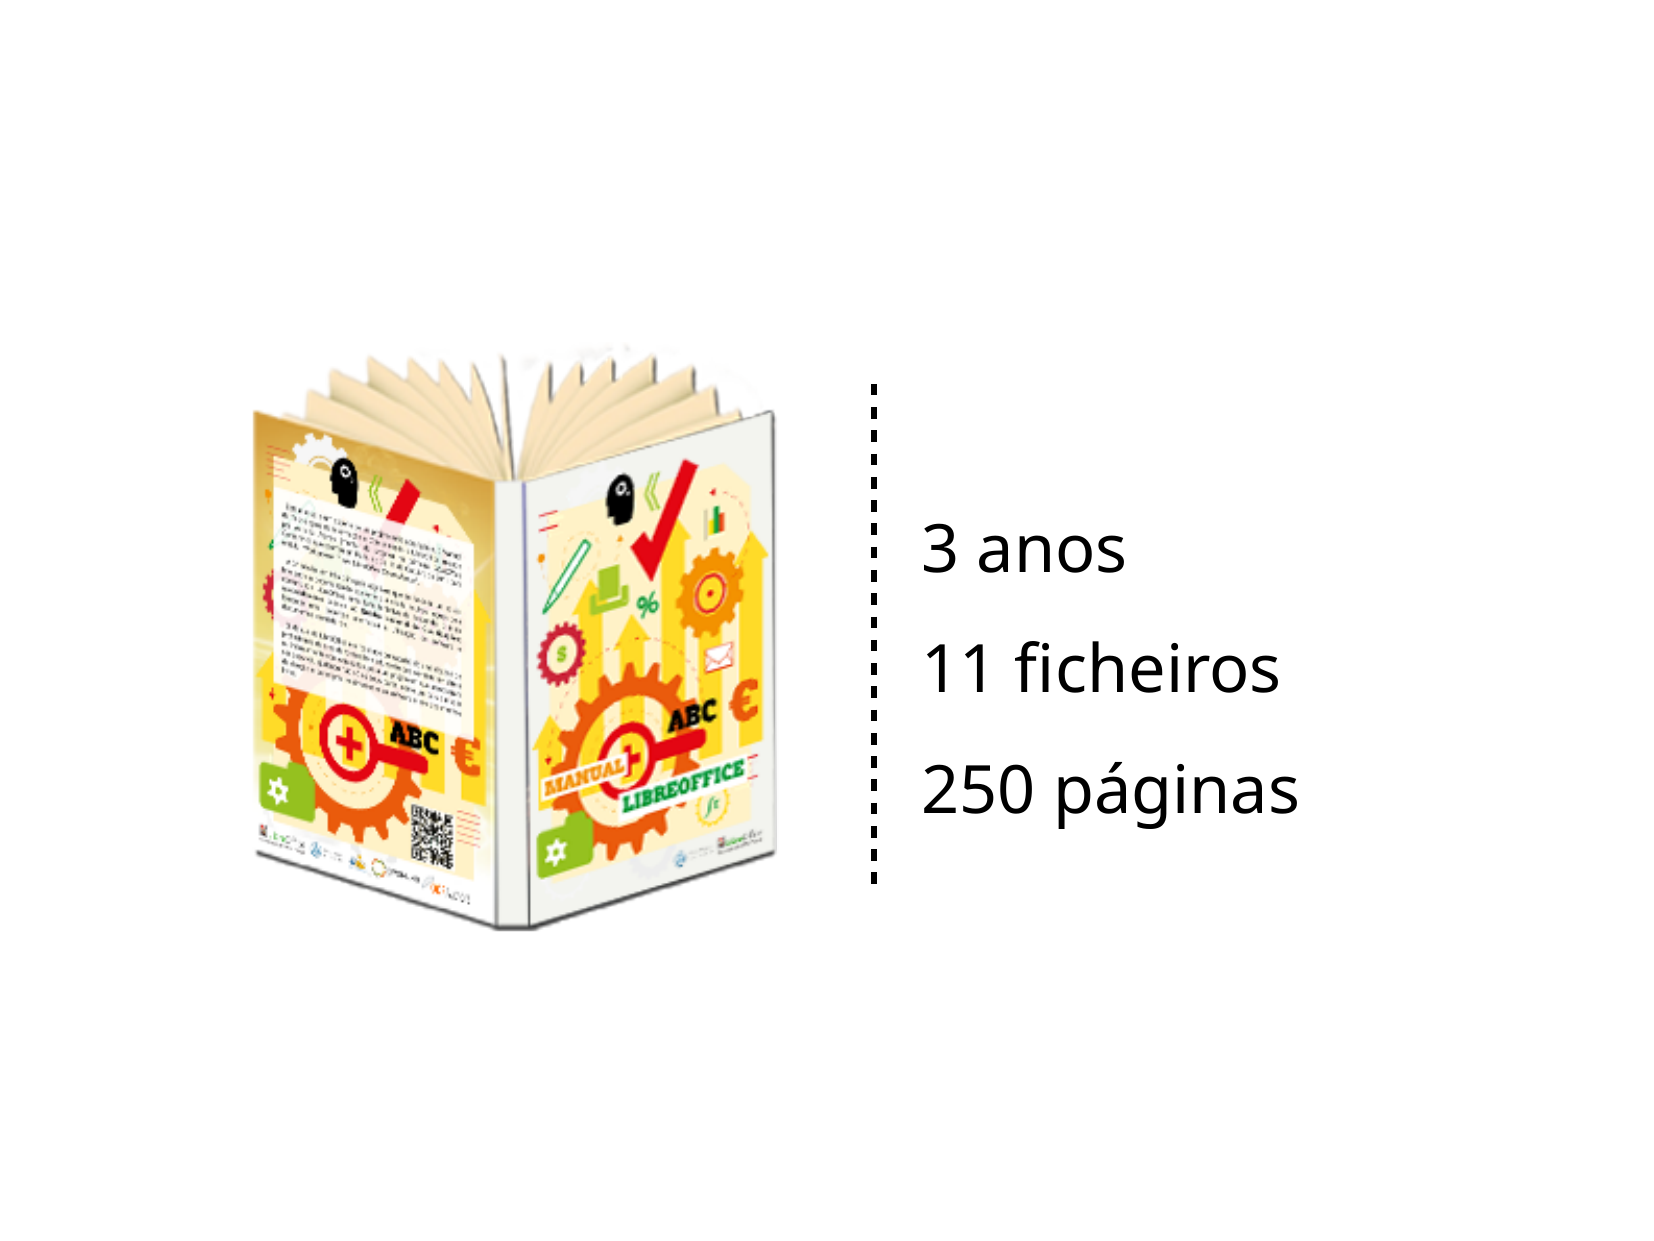

#
3 anos
11 ficheiros
250 páginas